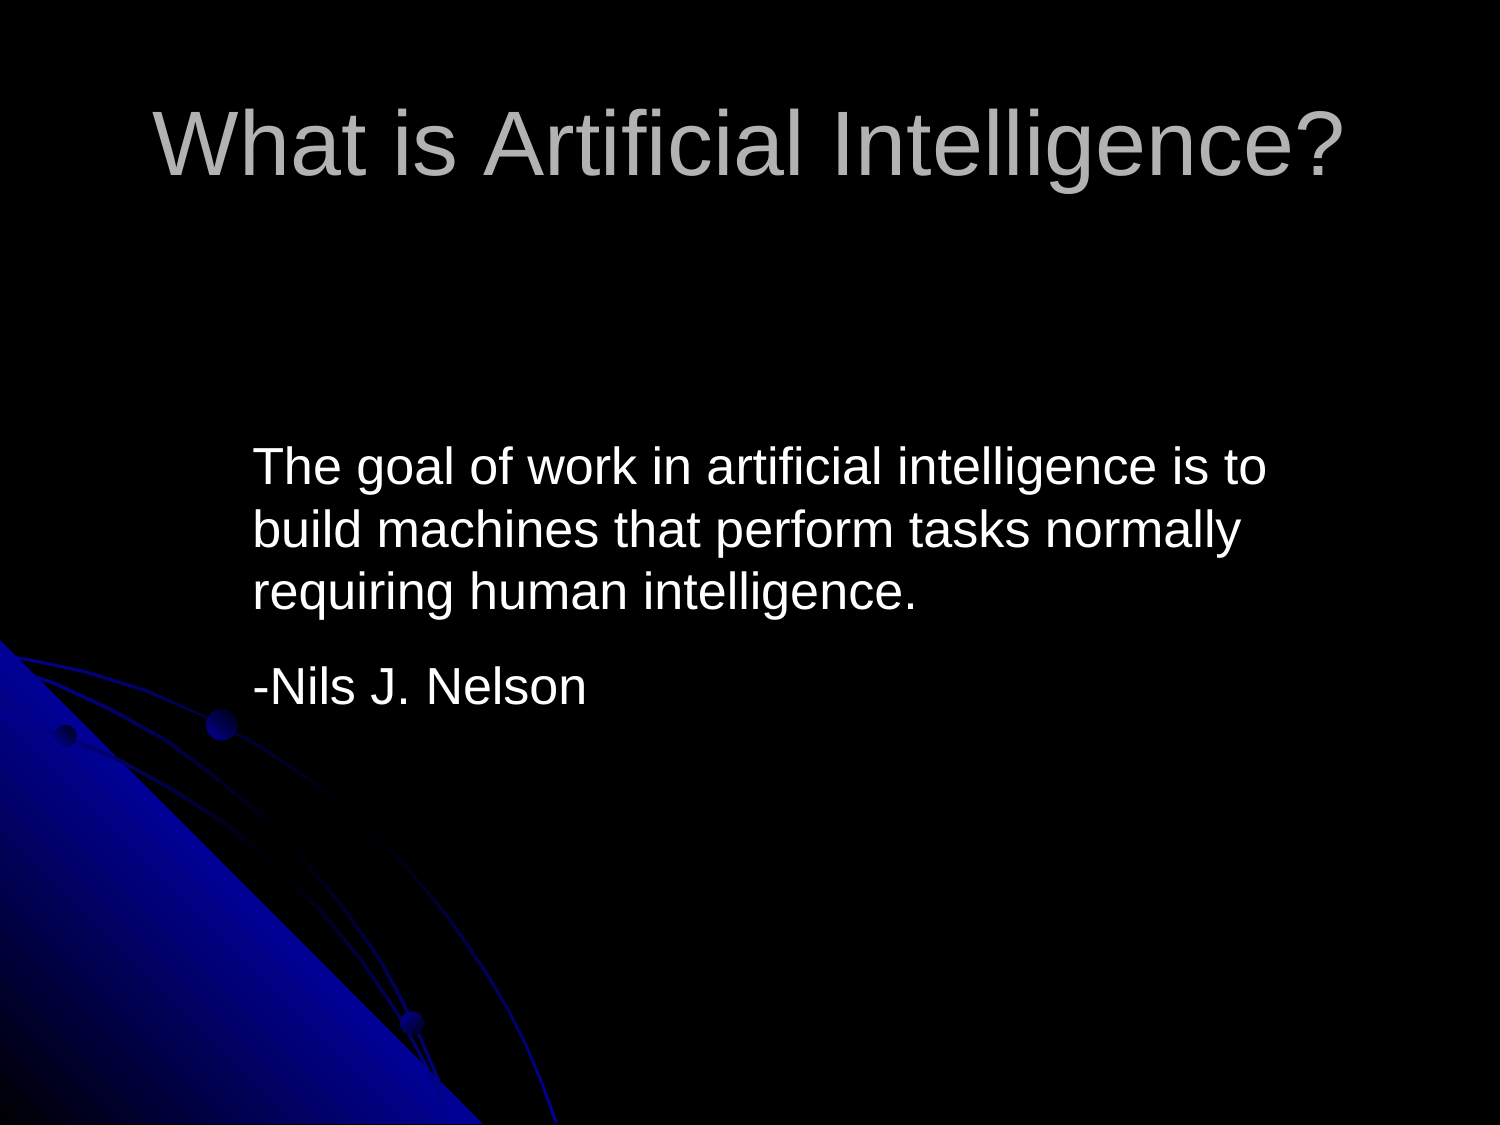

# What is Artificial Intelligence?
The goal of work in artificial intelligence is to build machines that perform tasks normally requiring human intelligence.
-Nils J. Nelson